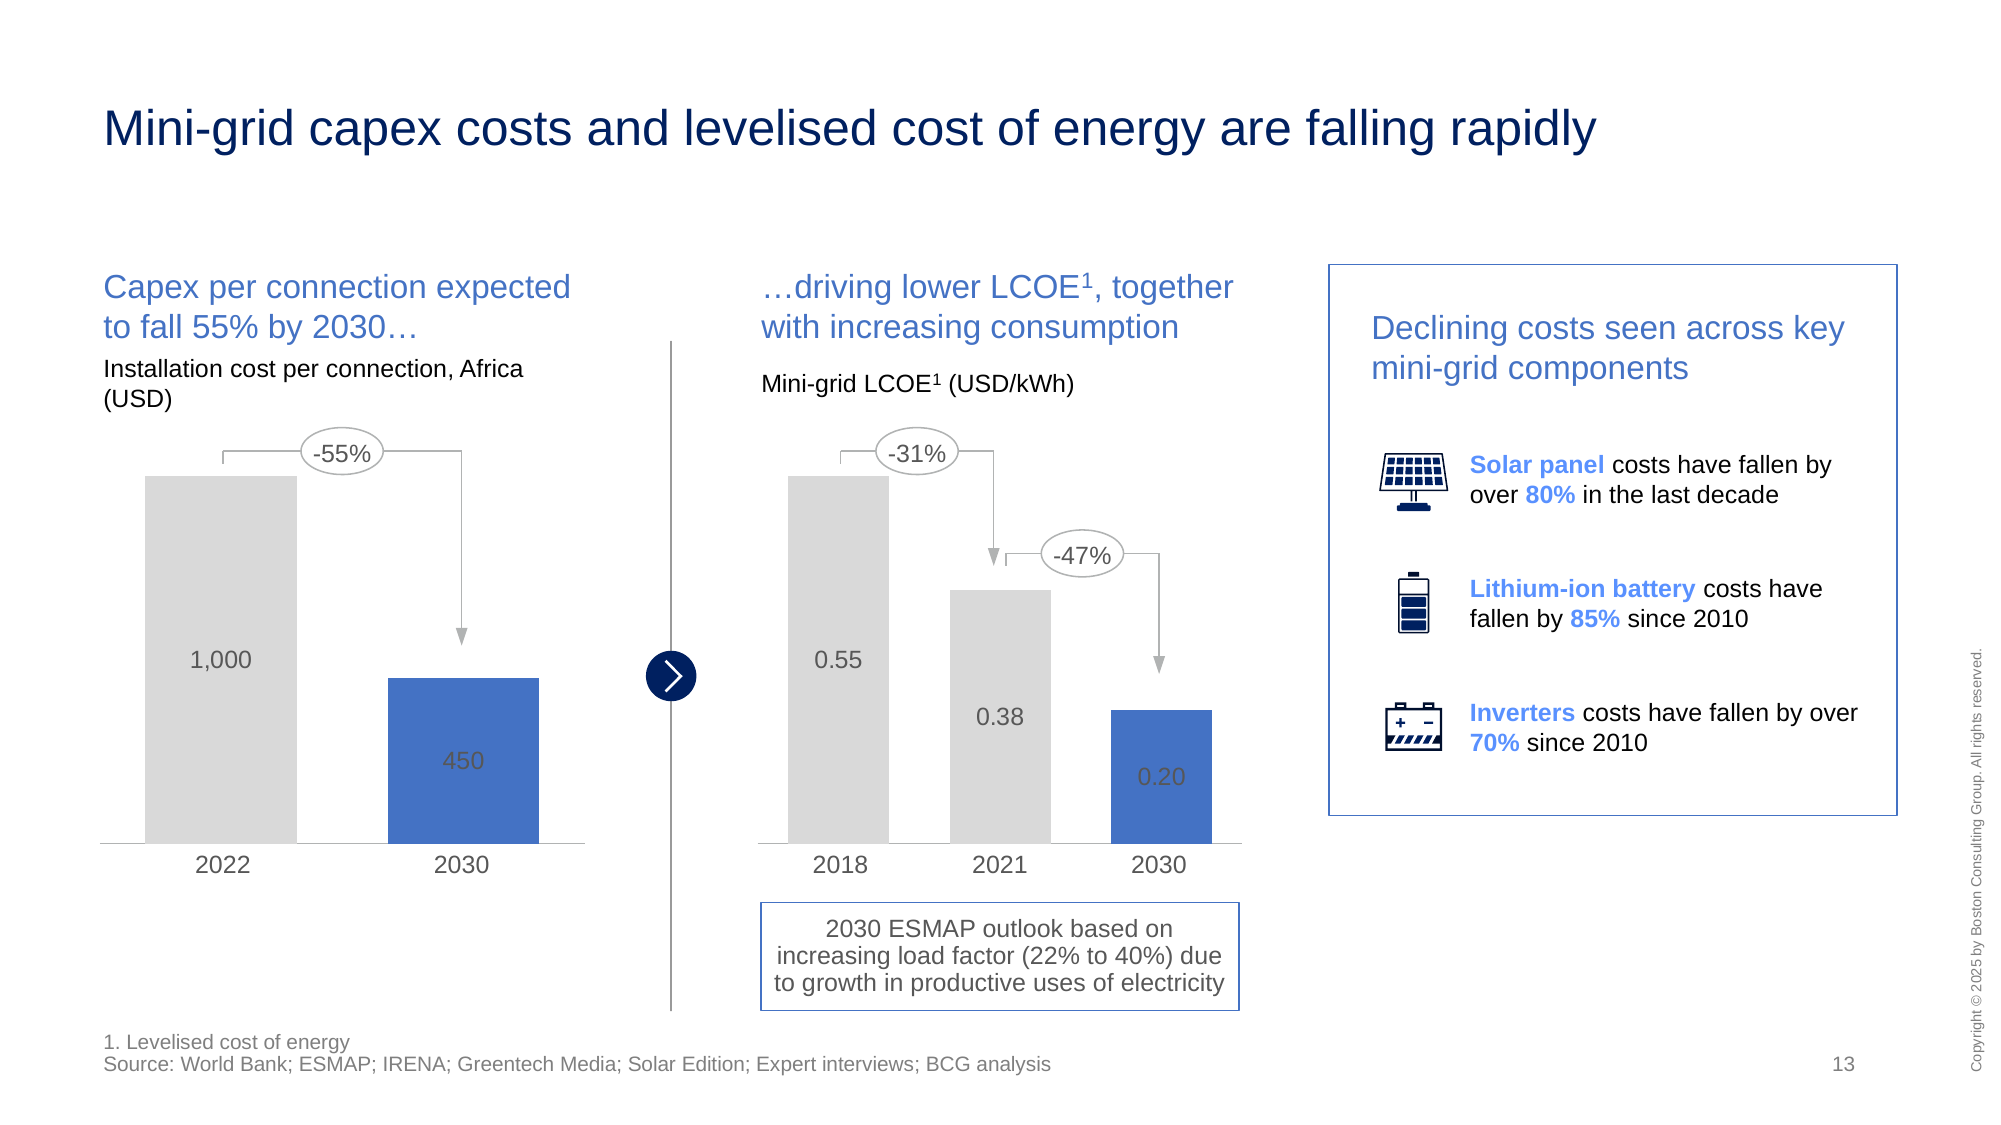

# Mini-grid capex costs and levelised cost of energy are falling rapidly
Capex per connection expected to fall 55% by 2030…
…driving lower LCOE1, together with increasing consumption
Declining costs seen across key mini-grid components
Installation cost per connection, Africa (USD)
Mini-grid LCOE1 (USD/kWh)
Solar panel costs have fallen by over 80% in the last decade
-55%
-31%
### Chart
| Category | Series1 |
|---|---|
| 1 | 1000.0 |
| 2 | 450.0 |
### Chart
| Category | Series1 |
|---|---|
| 1 | 0.55 |
| 2 | 0.38 |
| 3 | 0.2 |-47%
Lithium-ion battery costs have fallen by 85% since 2010
Inverters costs have fallen by over 70% since 2010
2022
2030
2018
2021
2030
2030 ESMAP outlook based on increasing load factor (22% to 40%) due to growth in productive uses of electricity
1. Levelised cost of energy
Source: World Bank; ESMAP; IRENA; Greentech Media; Solar Edition; Expert interviews; BCG analysis